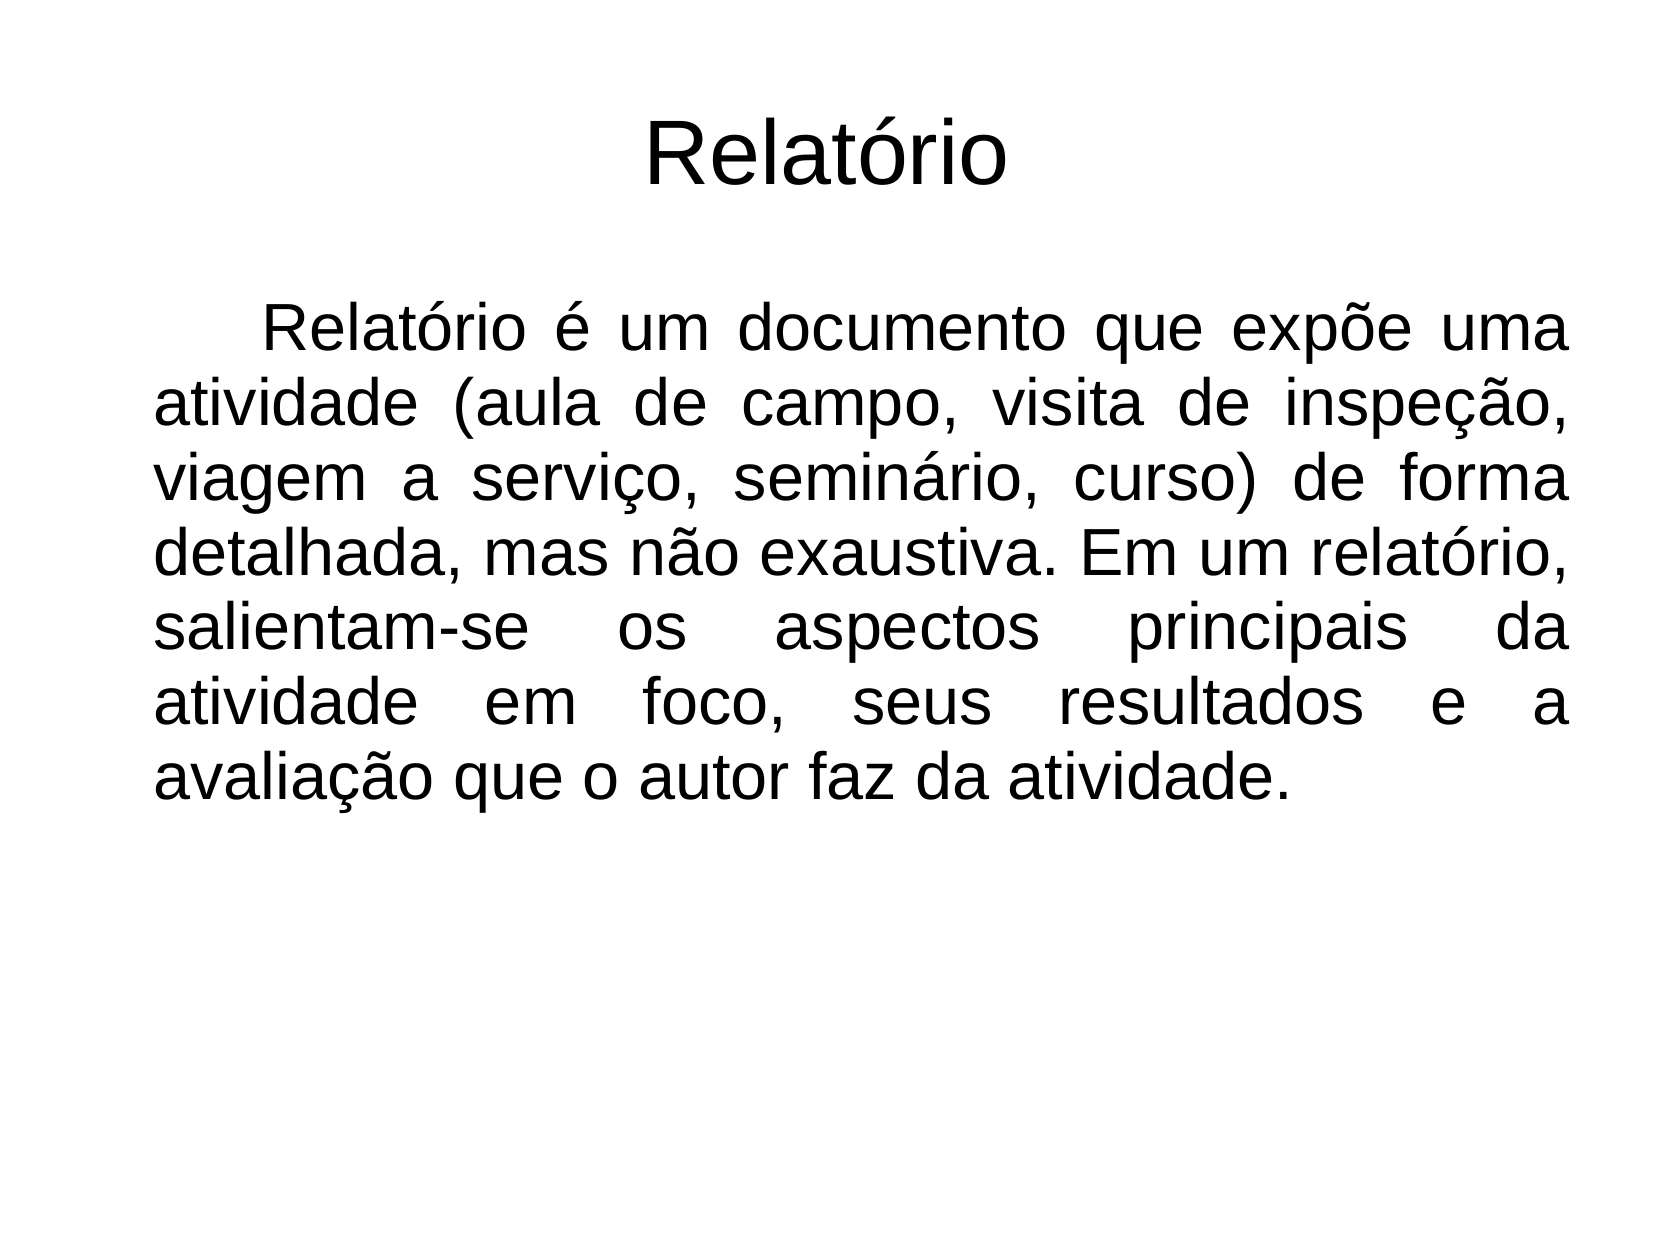

# Relatório
 Relatório é um documento que expõe uma atividade (aula de campo, visita de inspeção, viagem a serviço, seminário, curso) de forma detalhada, mas não exaustiva. Em um relatório, salientam-se os aspectos principais da atividade em foco, seus resultados e a avaliação que o autor faz da atividade.